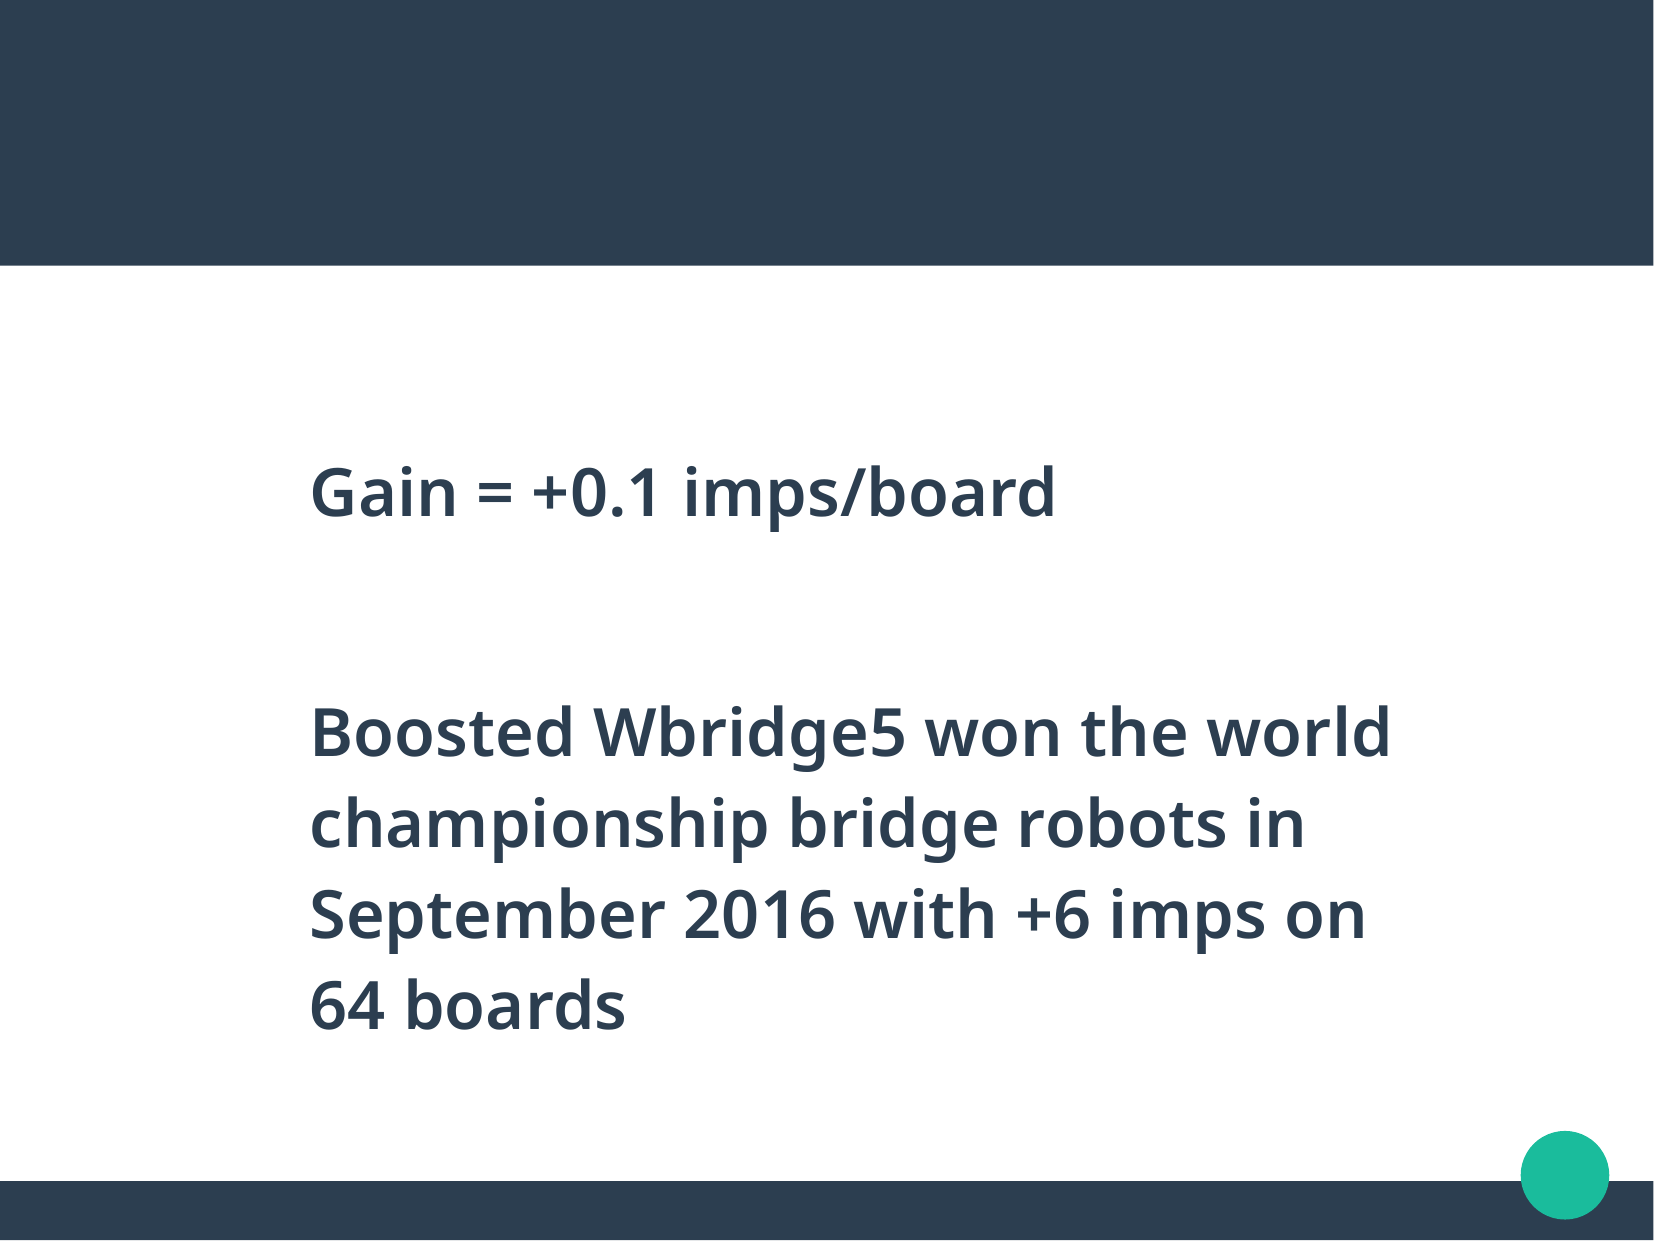

#
Gain = +0.1 imps/board
Boosted Wbridge5 won the world championship bridge robots in September 2016 with +6 imps on 64 boards